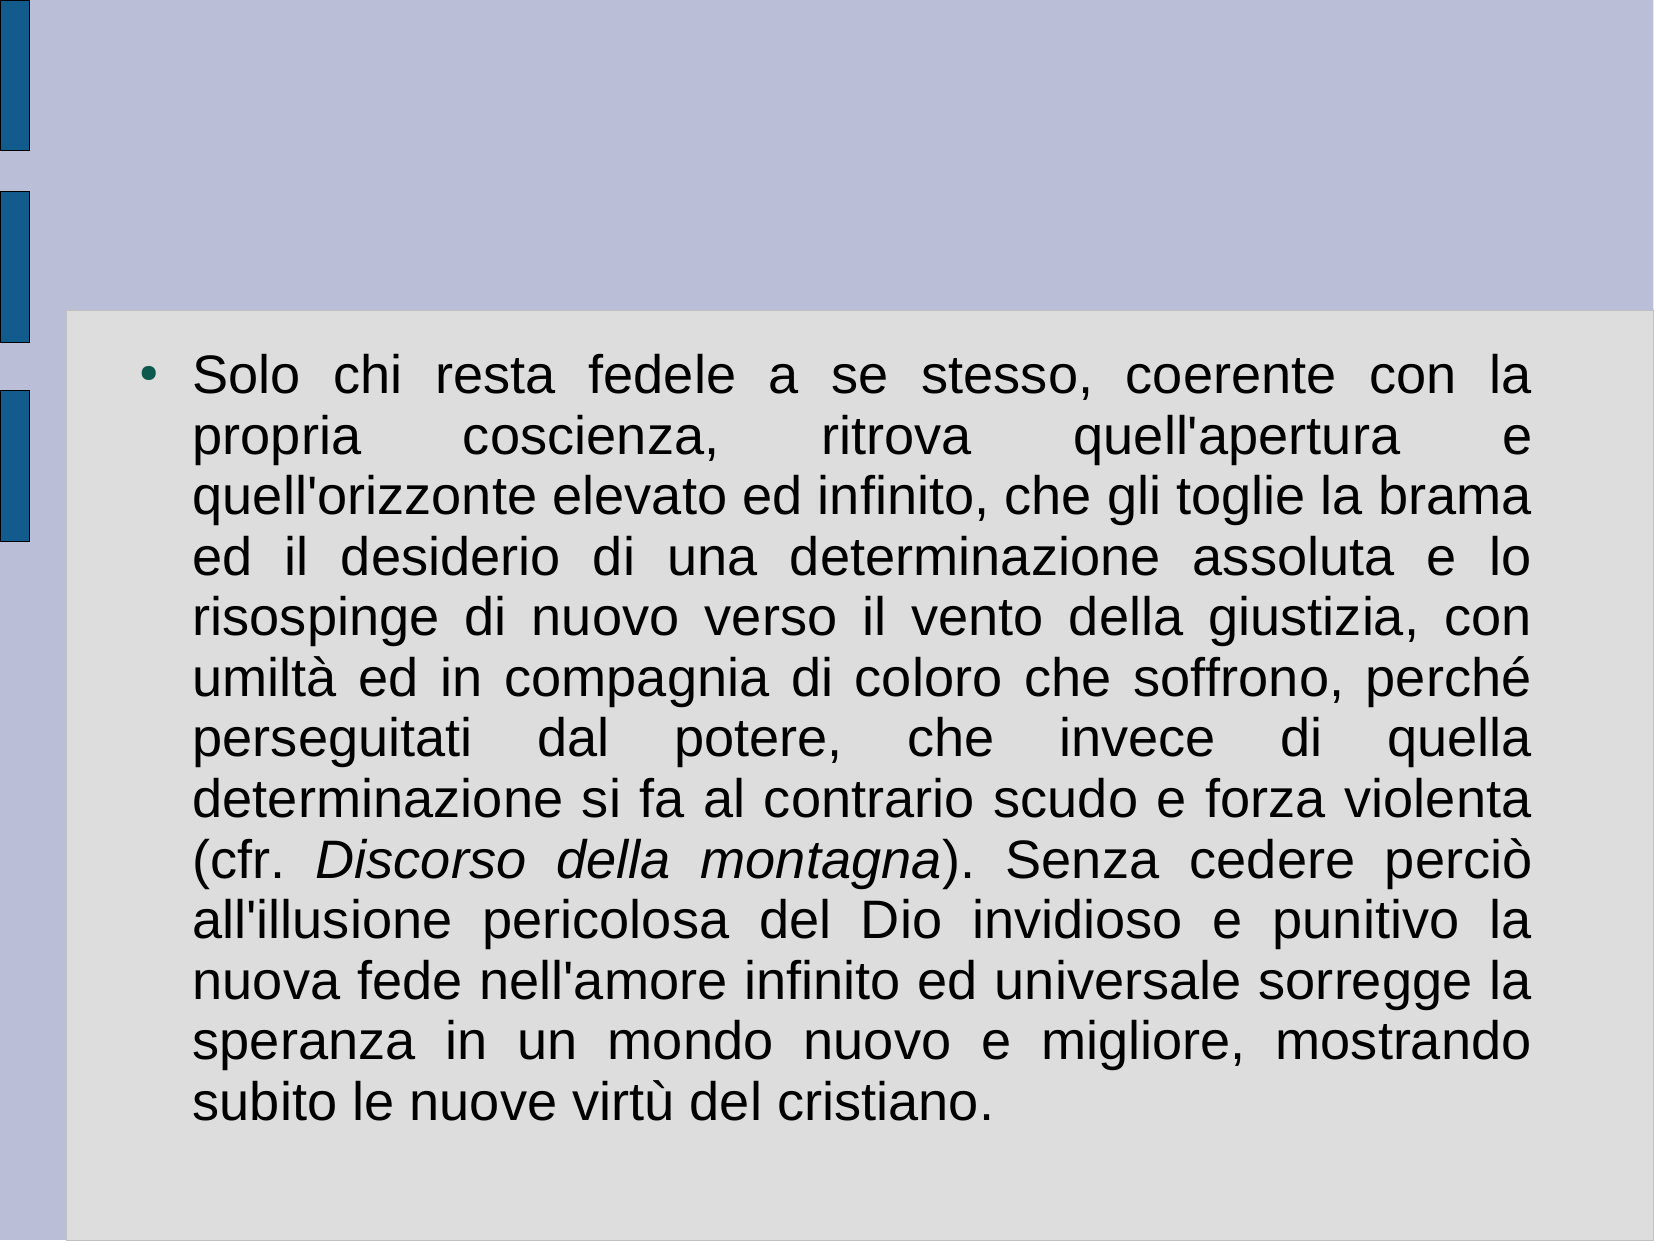

#
Solo chi resta fedele a se stesso, coerente con la propria coscienza, ritrova quell'apertura e quell'orizzonte elevato ed infinito, che gli toglie la brama ed il desiderio di una determinazione assoluta e lo risospinge di nuovo verso il vento della giustizia, con umiltà ed in compagnia di coloro che soffrono, perché perseguitati dal potere, che invece di quella determinazione si fa al contrario scudo e forza violenta (cfr. Discorso della montagna). Senza cedere perciò all'illusione pericolosa del Dio invidioso e punitivo la nuova fede nell'amore infinito ed universale sorregge la speranza in un mondo nuovo e migliore, mostrando subito le nuove virtù del cristiano.